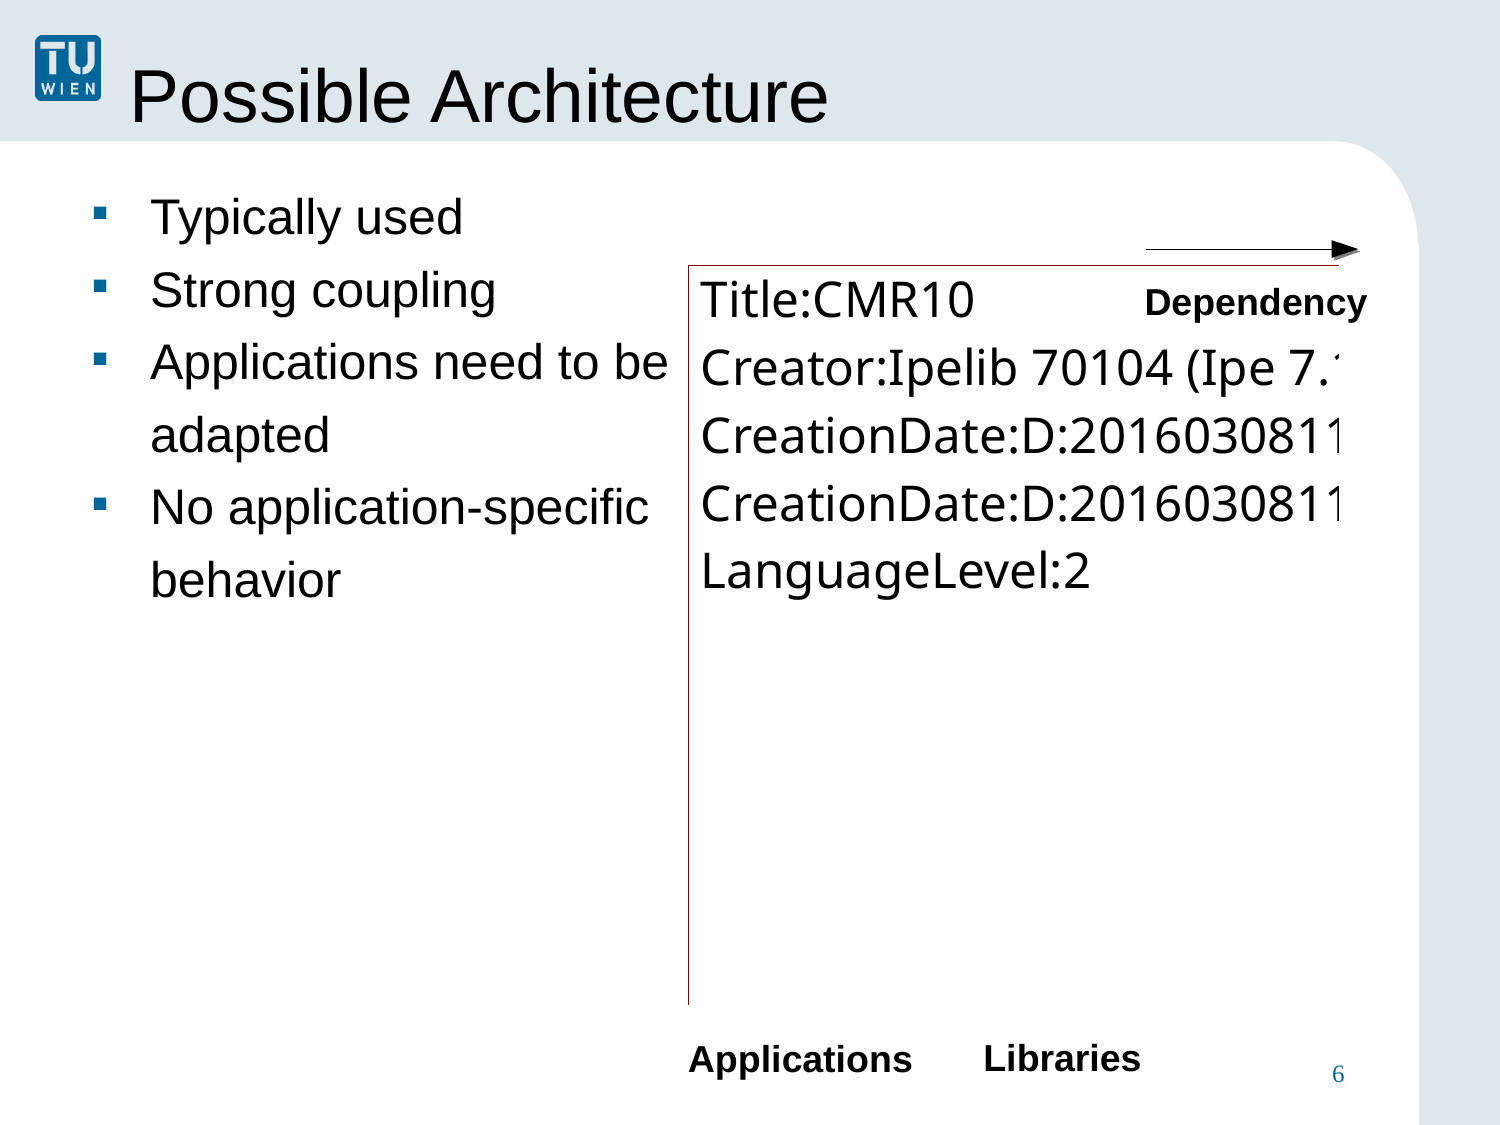

# Possible Architecture
Typically used
Strong coupling
Applications need to be
adapted
No application-specific
behavior
Dependency
Libraries
Applications
6